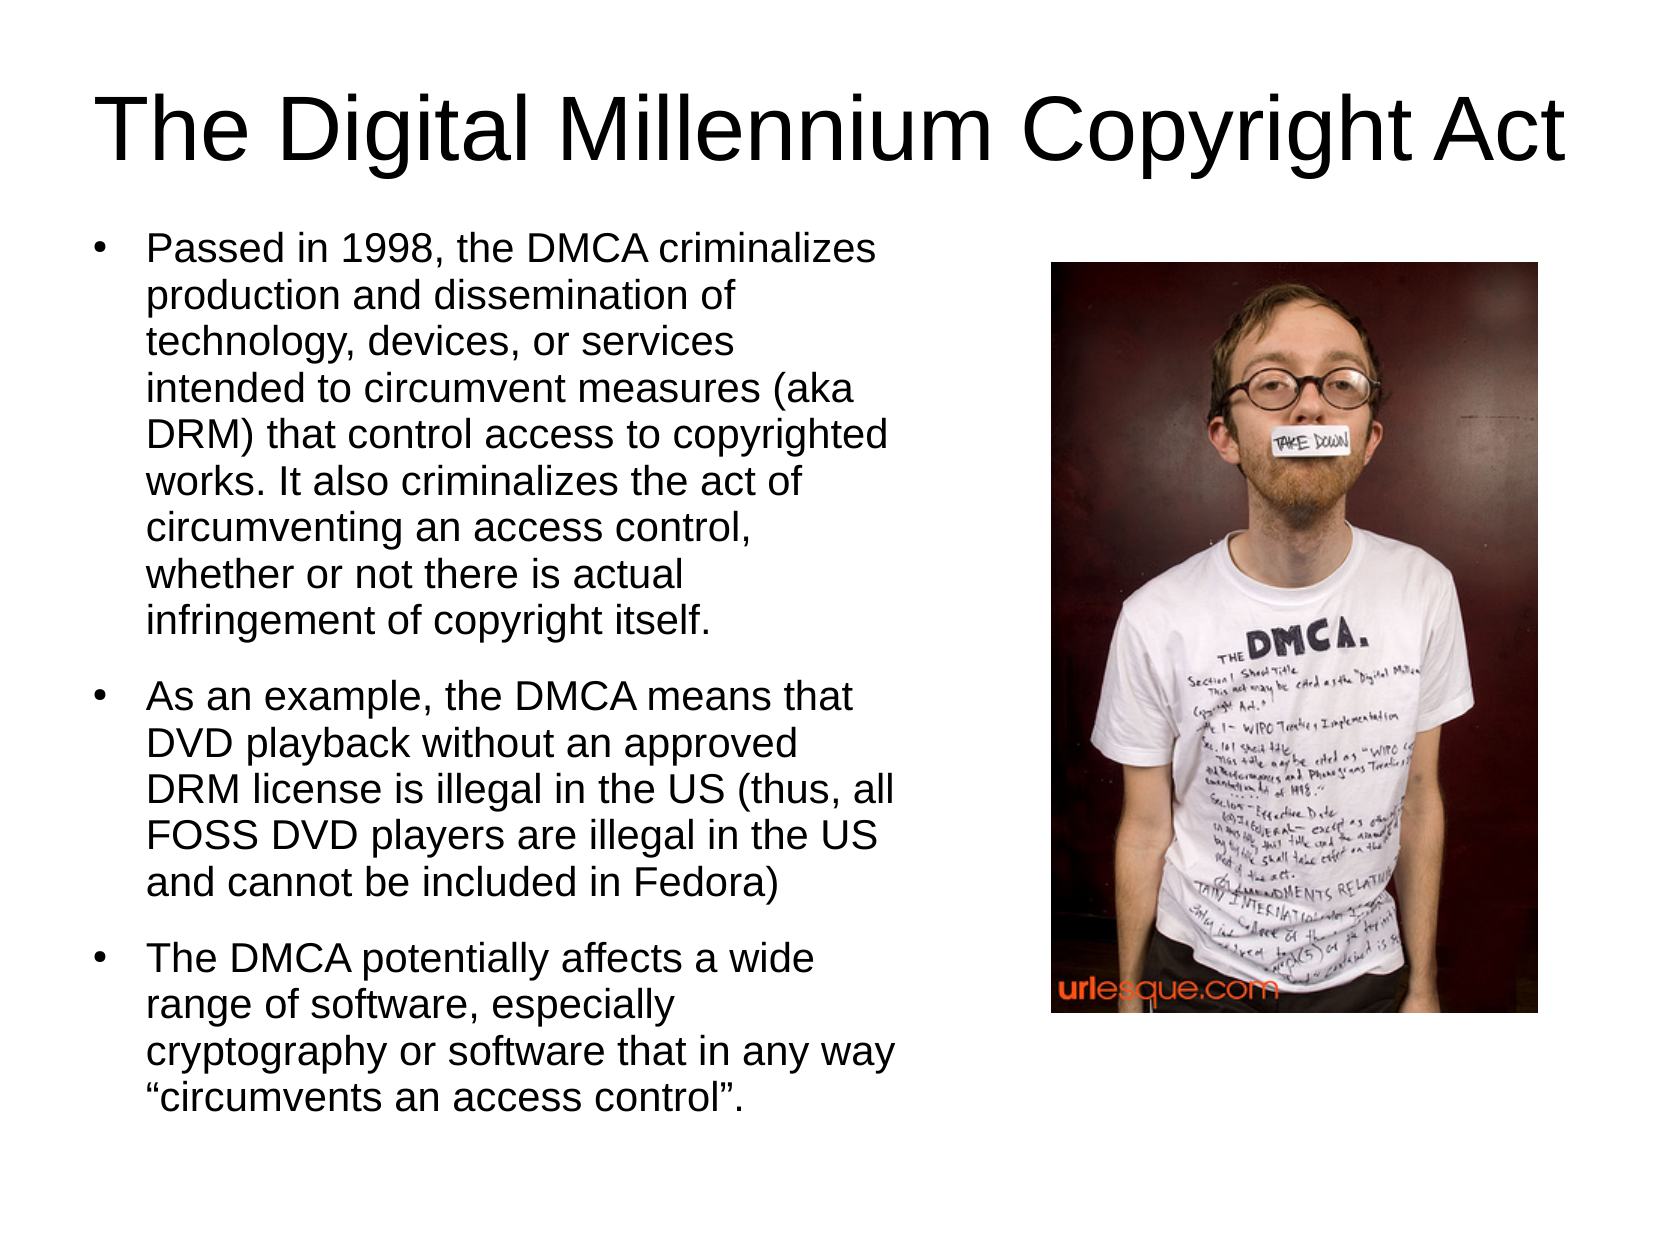

# The Digital Millennium Copyright Act
Passed in 1998, the DMCA criminalizes production and dissemination of technology, devices, or services intended to circumvent measures (aka DRM) that control access to copyrighted works. It also criminalizes the act of circumventing an access control, whether or not there is actual infringement of copyright itself.
As an example, the DMCA means that DVD playback without an approved DRM license is illegal in the US (thus, all FOSS DVD players are illegal in the US and cannot be included in Fedora)
The DMCA potentially affects a wide range of software, especially cryptography or software that in any way “circumvents an access control”.